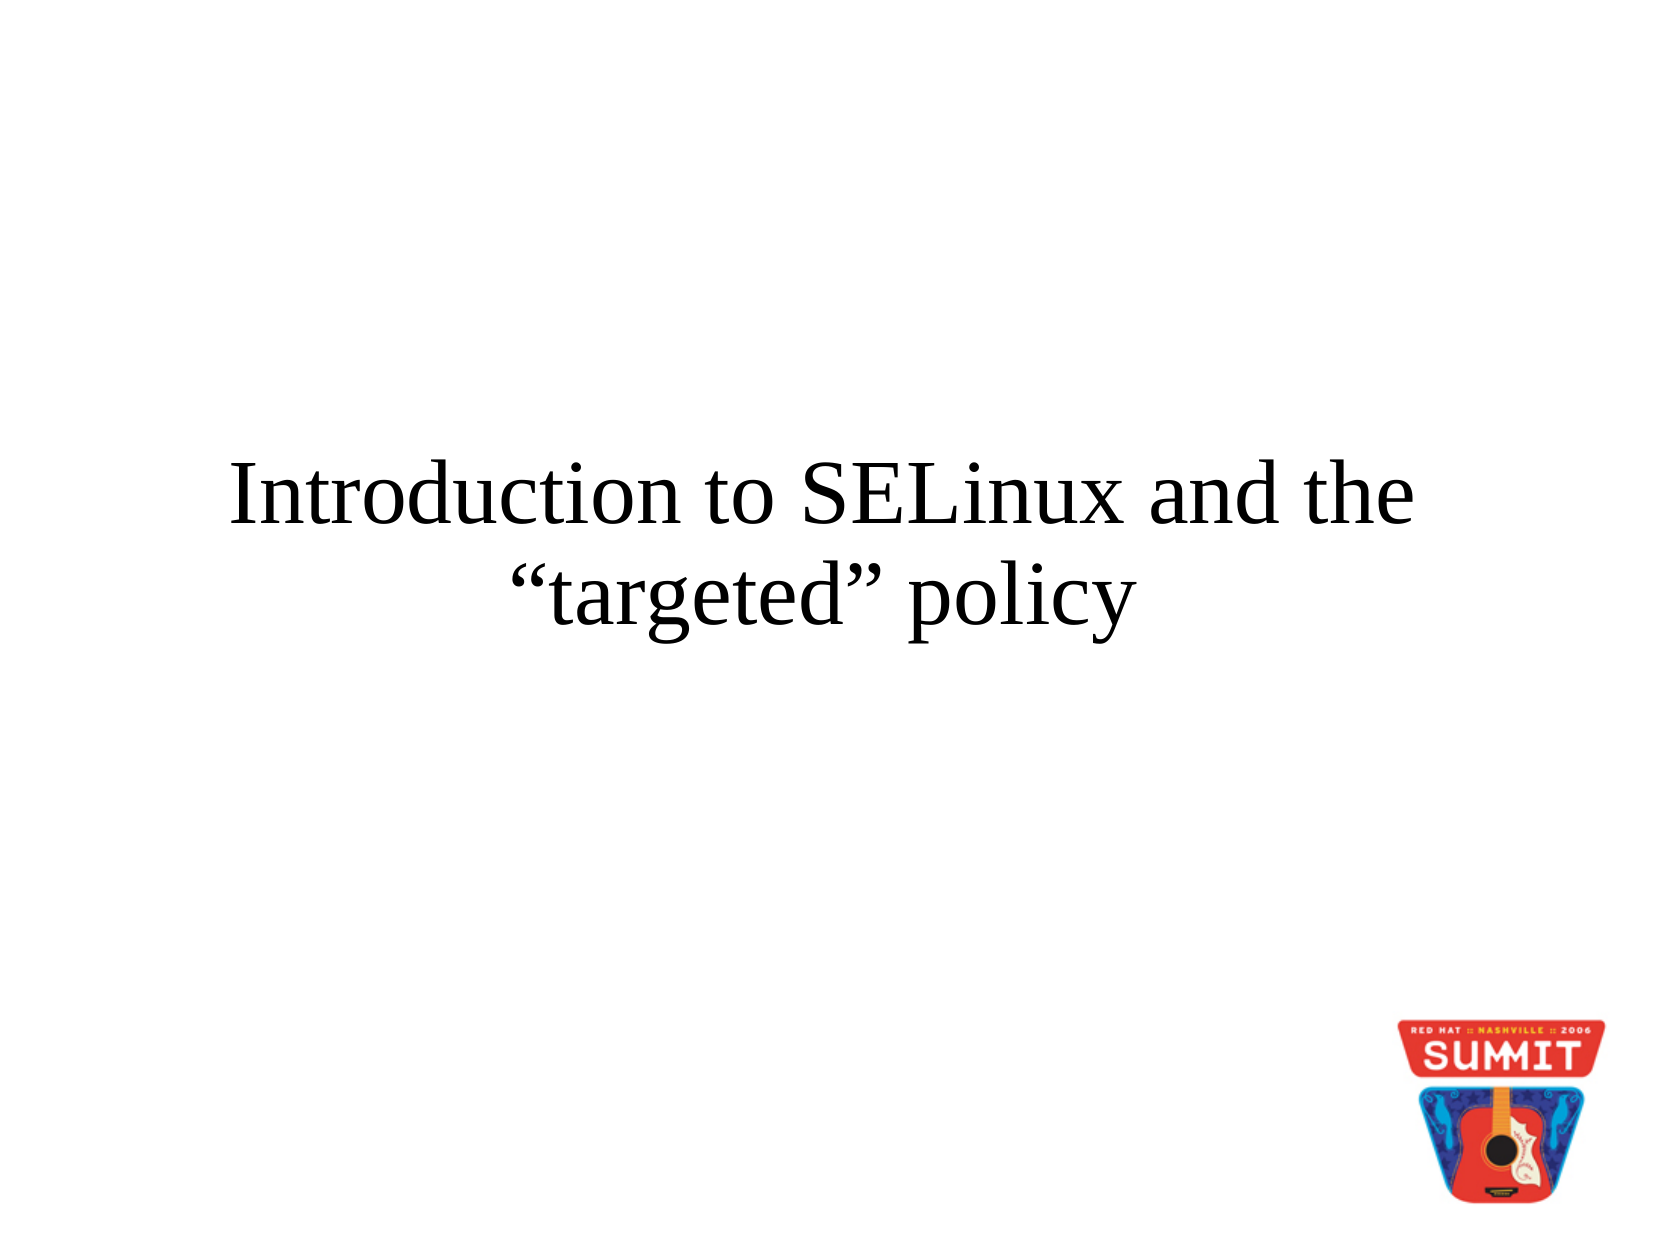

# Introduction to SELinux and the “targeted” policy